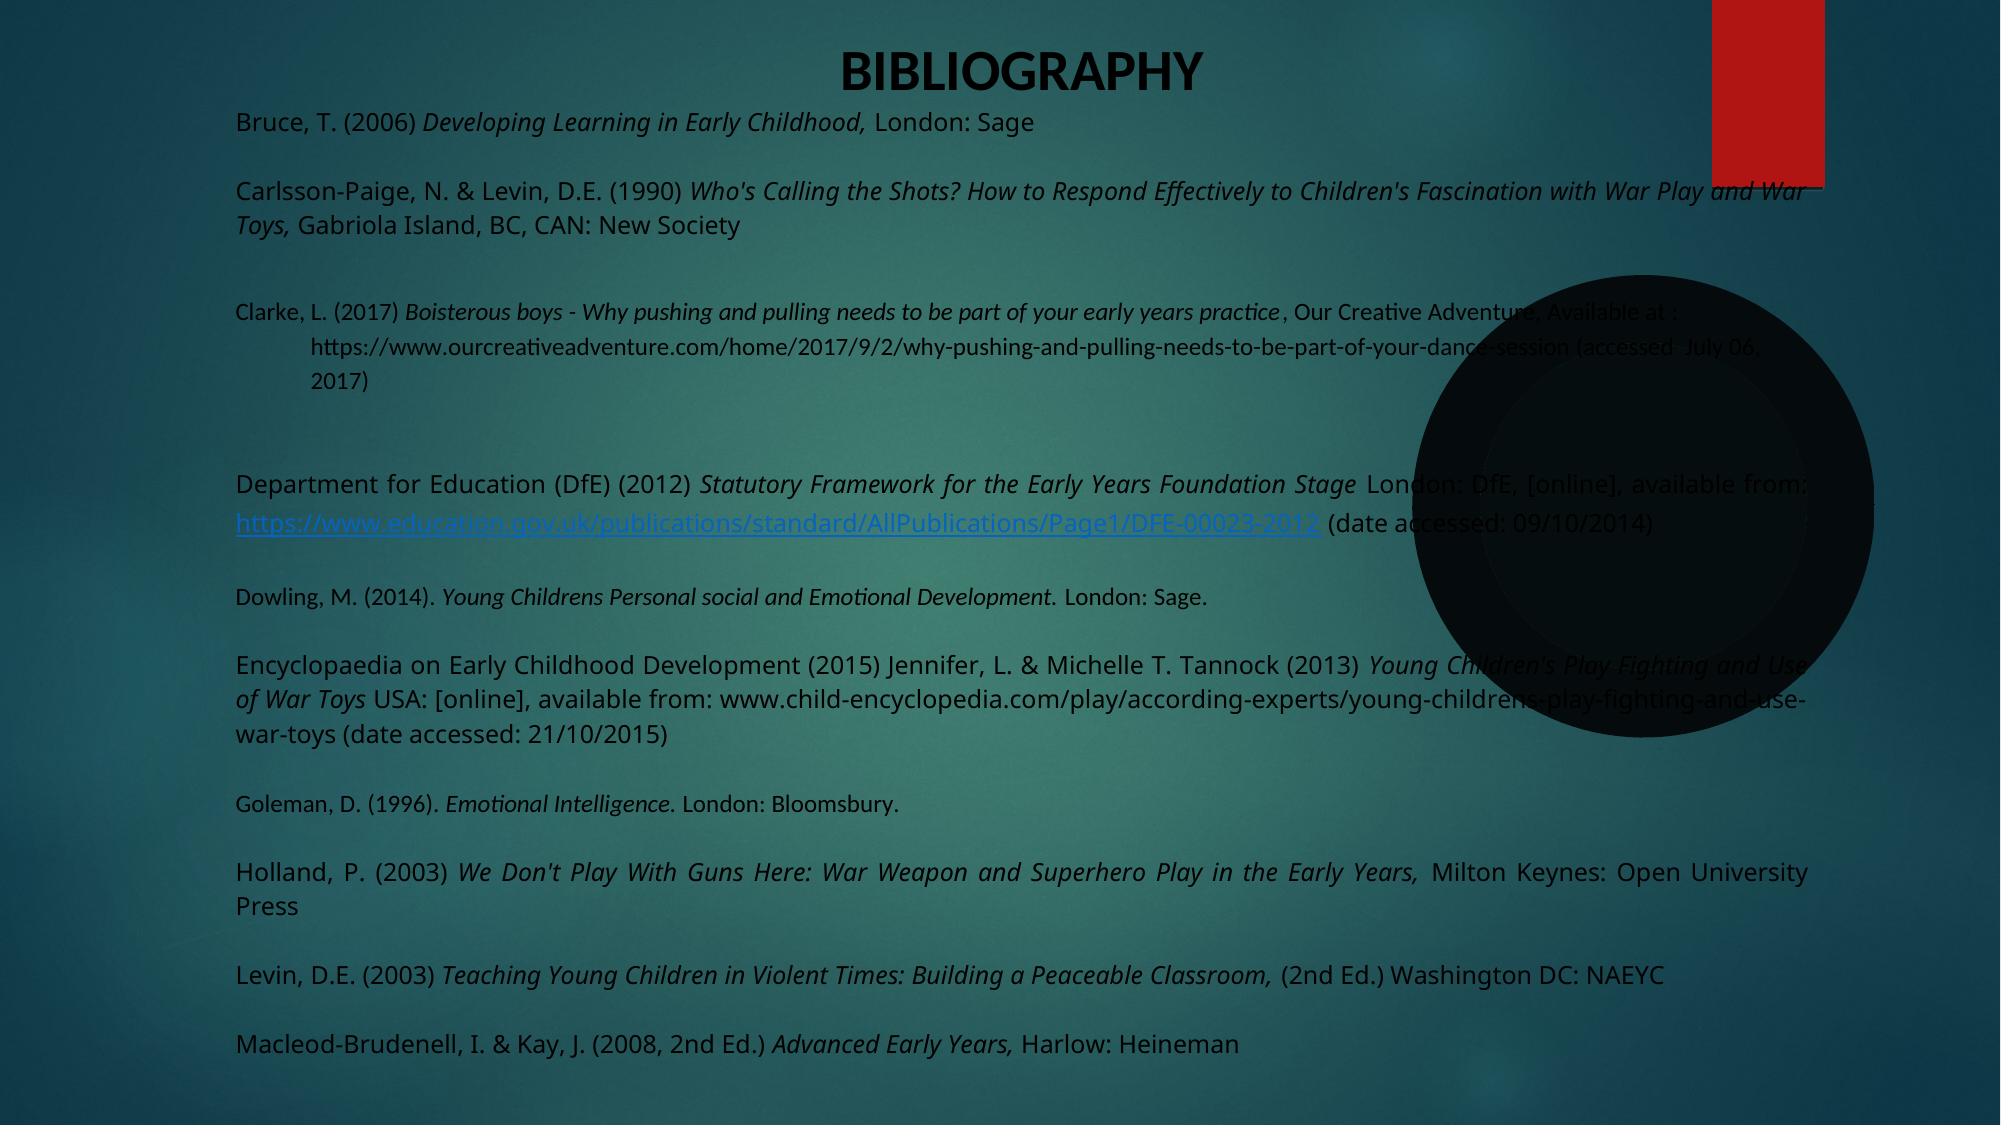

BIBLIOGRAPHY
Bruce, T. (2006) Developing Learning in Early Childhood, London: Sage
Carlsson-Paige, N. & Levin, D.E. (1990) Who's Calling the Shots? How to Respond Effectively to Children's Fascination with War Play and War Toys, Gabriola Island, BC, CAN: New Society
Clarke, L. (2017) Boisterous boys - Why pushing and pulling needs to be part of your early years practice, Our Creative Adventure, Available at : https://www.ourcreativeadventure.com/home/2017/9/2/why-pushing-and-pulling-needs-to-be-part-of-your-dance-session (accessed July 06, 2017)
Department for Education (DfE) (2012) Statutory Framework for the Early Years Foundation Stage London: DfE, [online], available from:https://www.education.gov.uk/publications/standard/AllPublications/Page1/DFE-00023-2012 (date accessed: 09/10/2014)
Dowling, M. (2014). Young Childrens Personal social and Emotional Development. London: Sage.
Encyclopaedia on Early Childhood Development (2015) Jennifer, L. & Michelle T. Tannock (2013) Young Children's Play Fighting and Use of War Toys USA: [online], available from: www.child-encyclopedia.com/play/according-experts/young-childrens-play-fighting-and-use-war-toys (date accessed: 21/10/2015)
Goleman, D. (1996). Emotional Intelligence. London: Bloomsbury.
Holland, P. (2003) We Don't Play With Guns Here: War Weapon and Superhero Play in the Early Years, Milton Keynes: Open University Press
Levin, D.E. (2003) Teaching Young Children in Violent Times: Building a Peaceable Classroom, (2nd Ed.) Washington DC: NAEYC
Macleod-Brudenell, I. & Kay, J. (2008, 2nd Ed.) Advanced Early Years, Harlow: Heineman